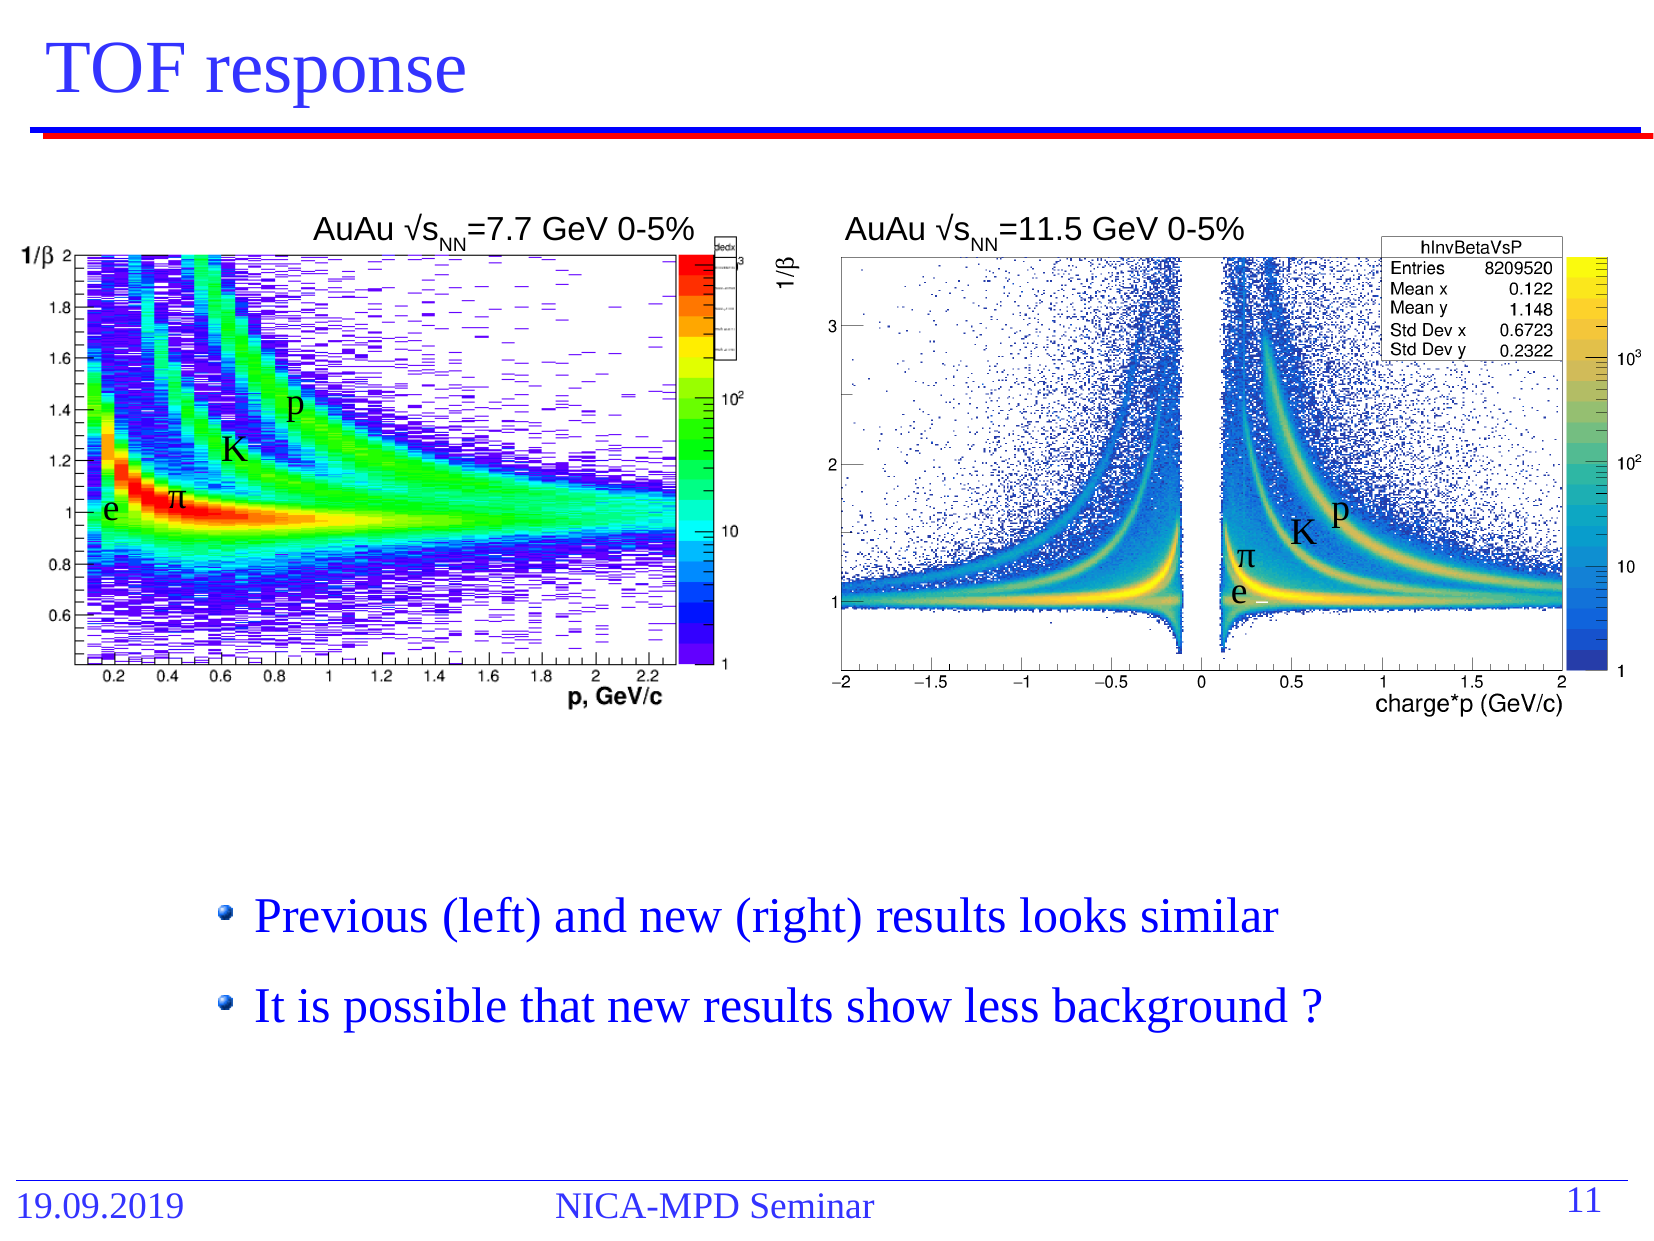

TOF response
AuAu √sNN=7.7 GeV 0-5%
AuAu √sNN=11.5 GeV 0-5%
p
K
π
e
p
K
π
e
Previous (left) and new (right) results looks similar
It is possible that new results show less background ?
11